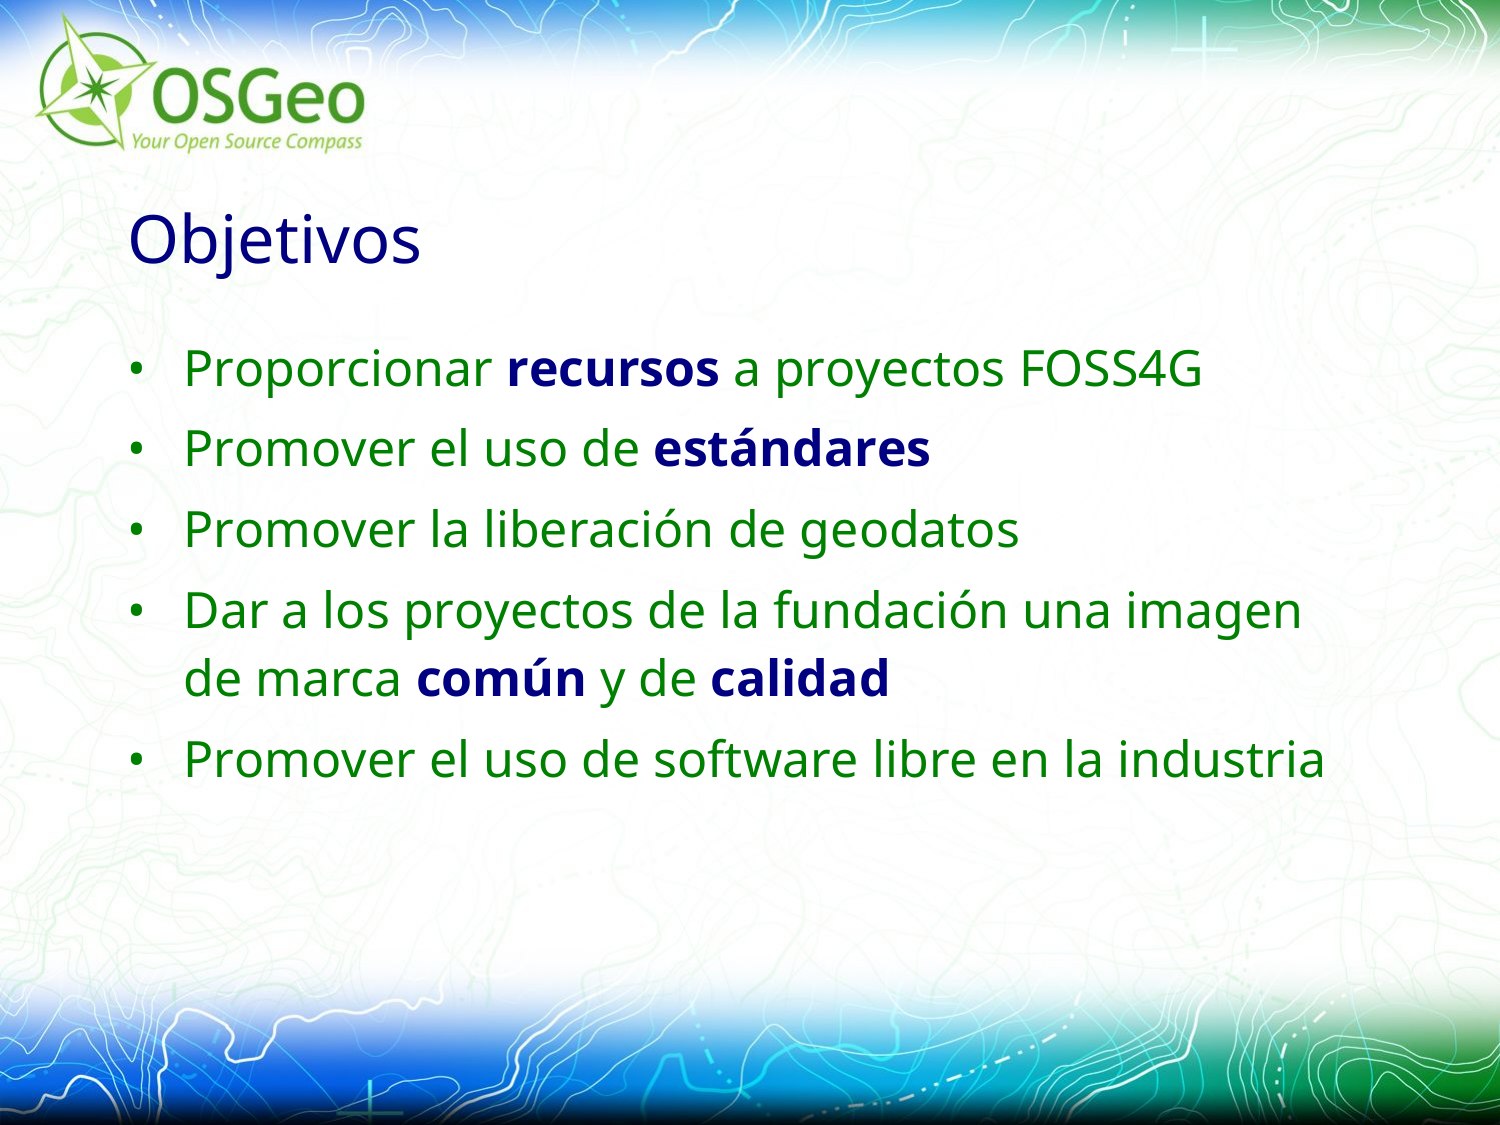

# Objetivos
Proporcionar recursos a proyectos FOSS4G
Promover el uso de estándares
Promover la liberación de geodatos
Dar a los proyectos de la fundación una imagen de marca común y de calidad
Promover el uso de software libre en la industria